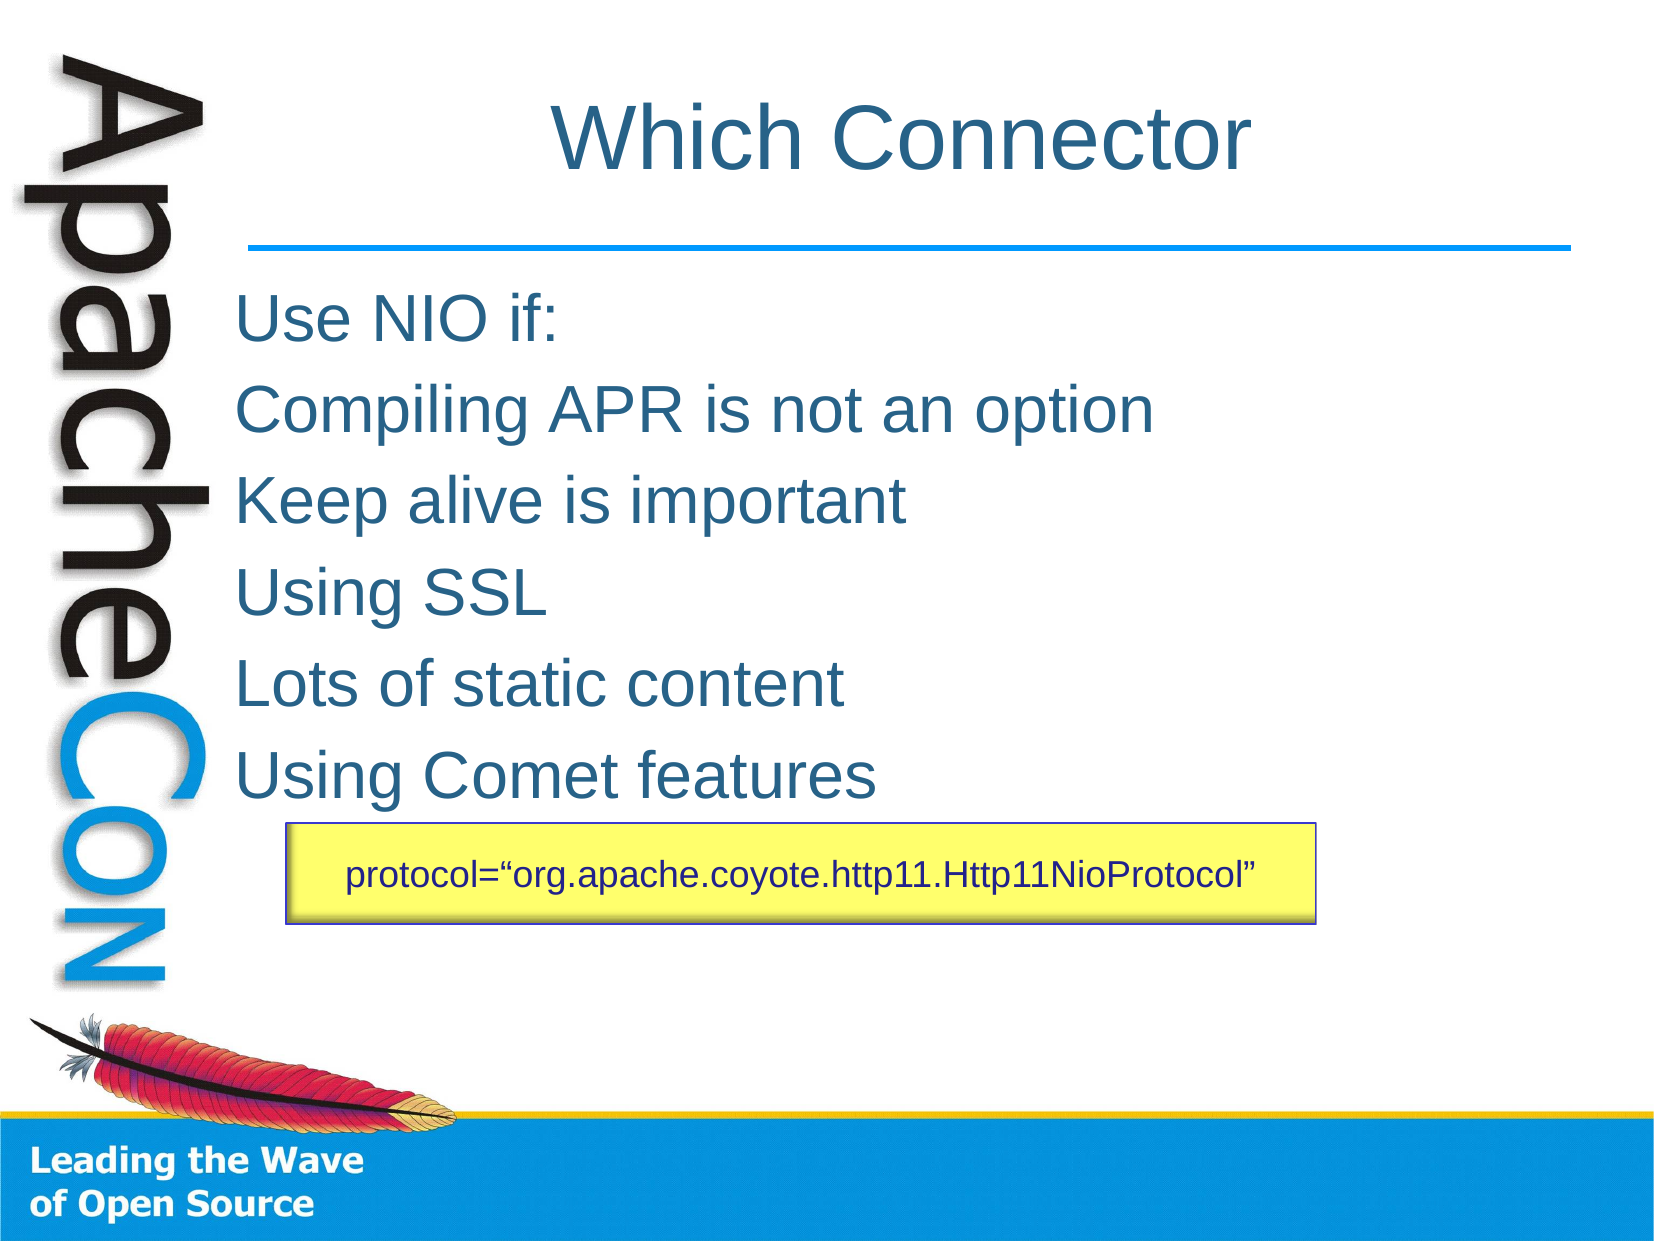

# Which Connector
Use NIO if:
Compiling APR is not an option
Keep alive is important
Using SSL
Lots of static content
Using Comet features
protocol=“org.apache.coyote.http11.Http11NioProtocol”